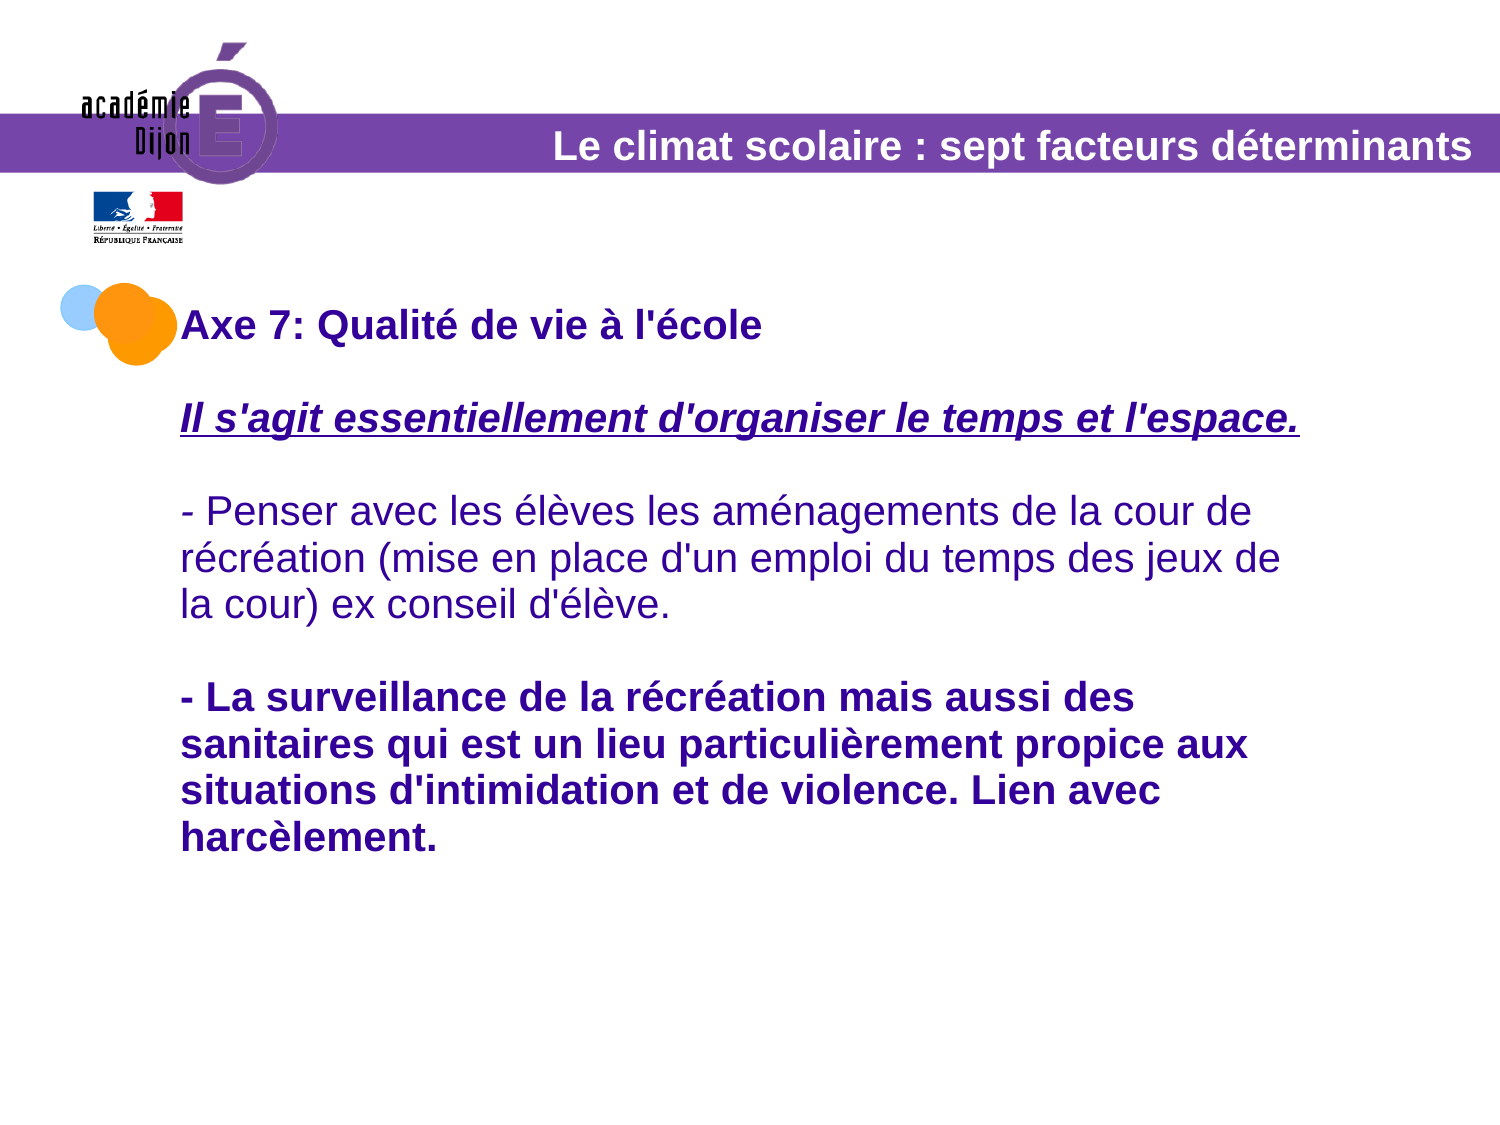

Le climat scolaire : sept facteurs déterminants
Axe 7: Qualité de vie à l'école
Il s'agit essentiellement d'organiser le temps et l'espace.
- Penser avec les élèves les aménagements de la cour de récréation (mise en place d'un emploi du temps des jeux de la cour) ex conseil d'élève.
- La surveillance de la récréation mais aussi des sanitaires qui est un lieu particulièrement propice aux situations d'intimidation et de violence. Lien avec harcèlement.